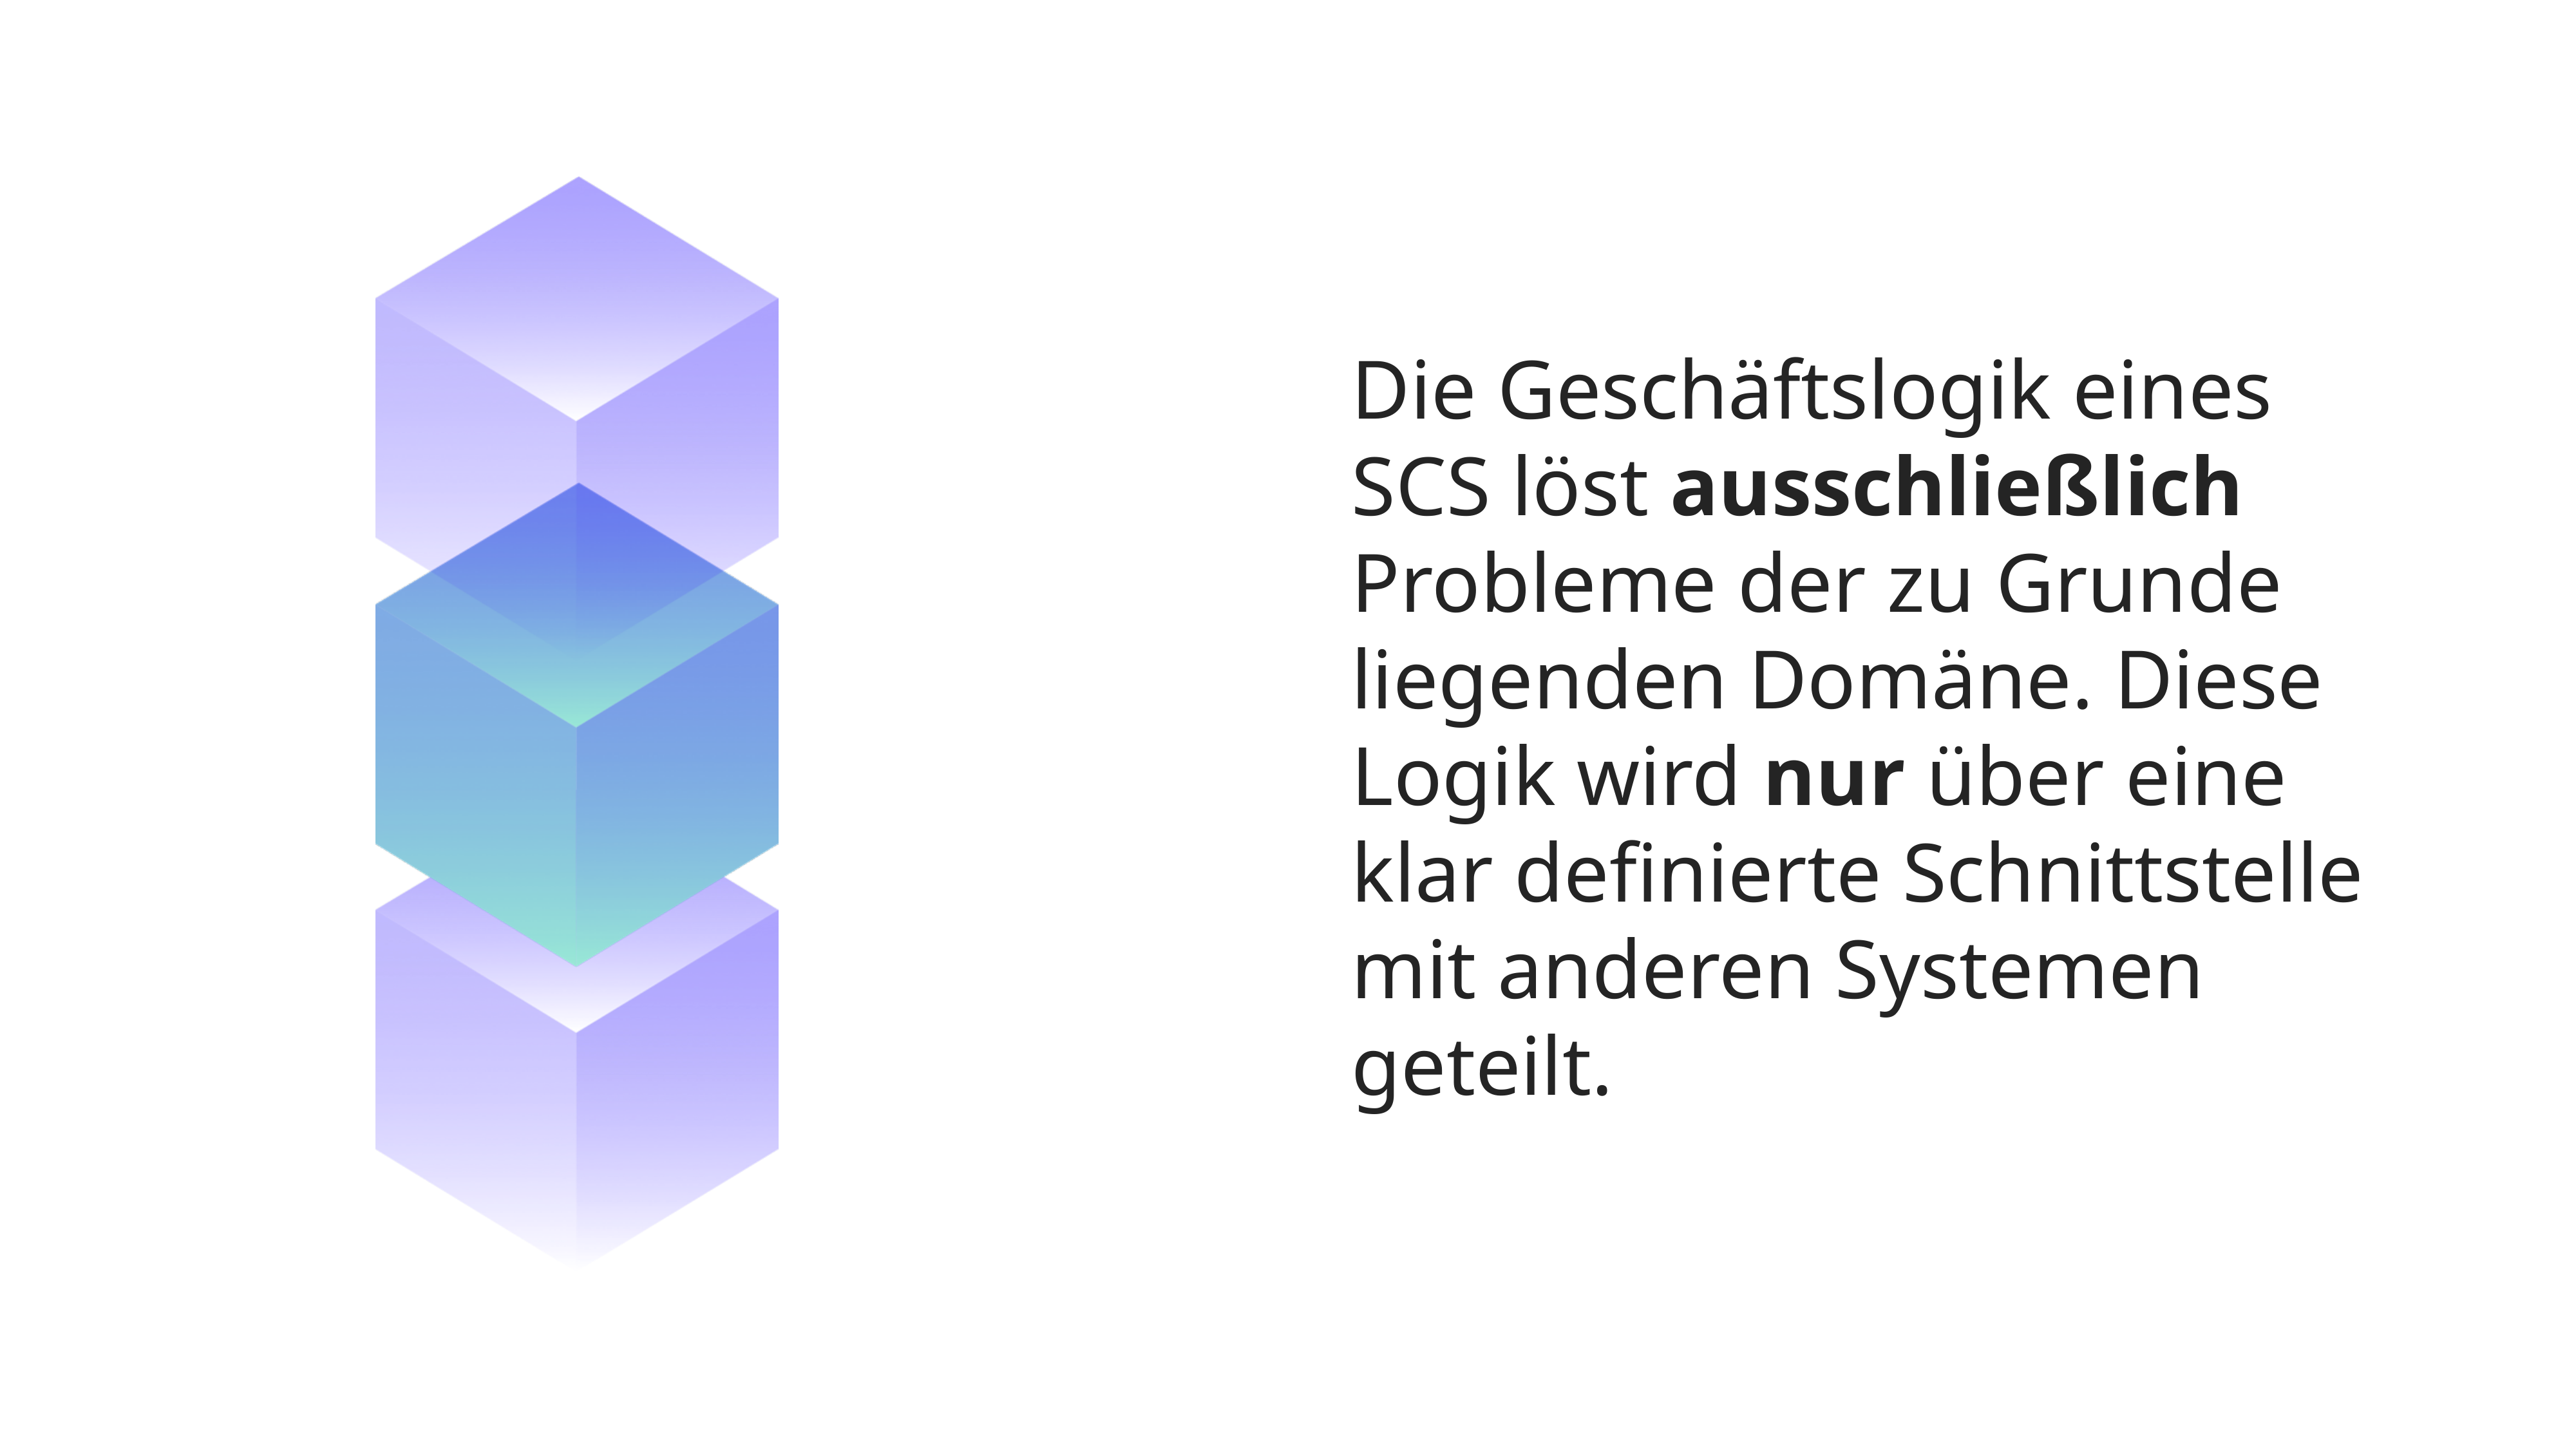

# Die Geschäftslogik eines SCS löst ausschließlich Probleme der zu Grunde liegenden Domäne. Diese Logik wird nur über eine klar definierte Schnittstelle mit anderen Systemen geteilt.